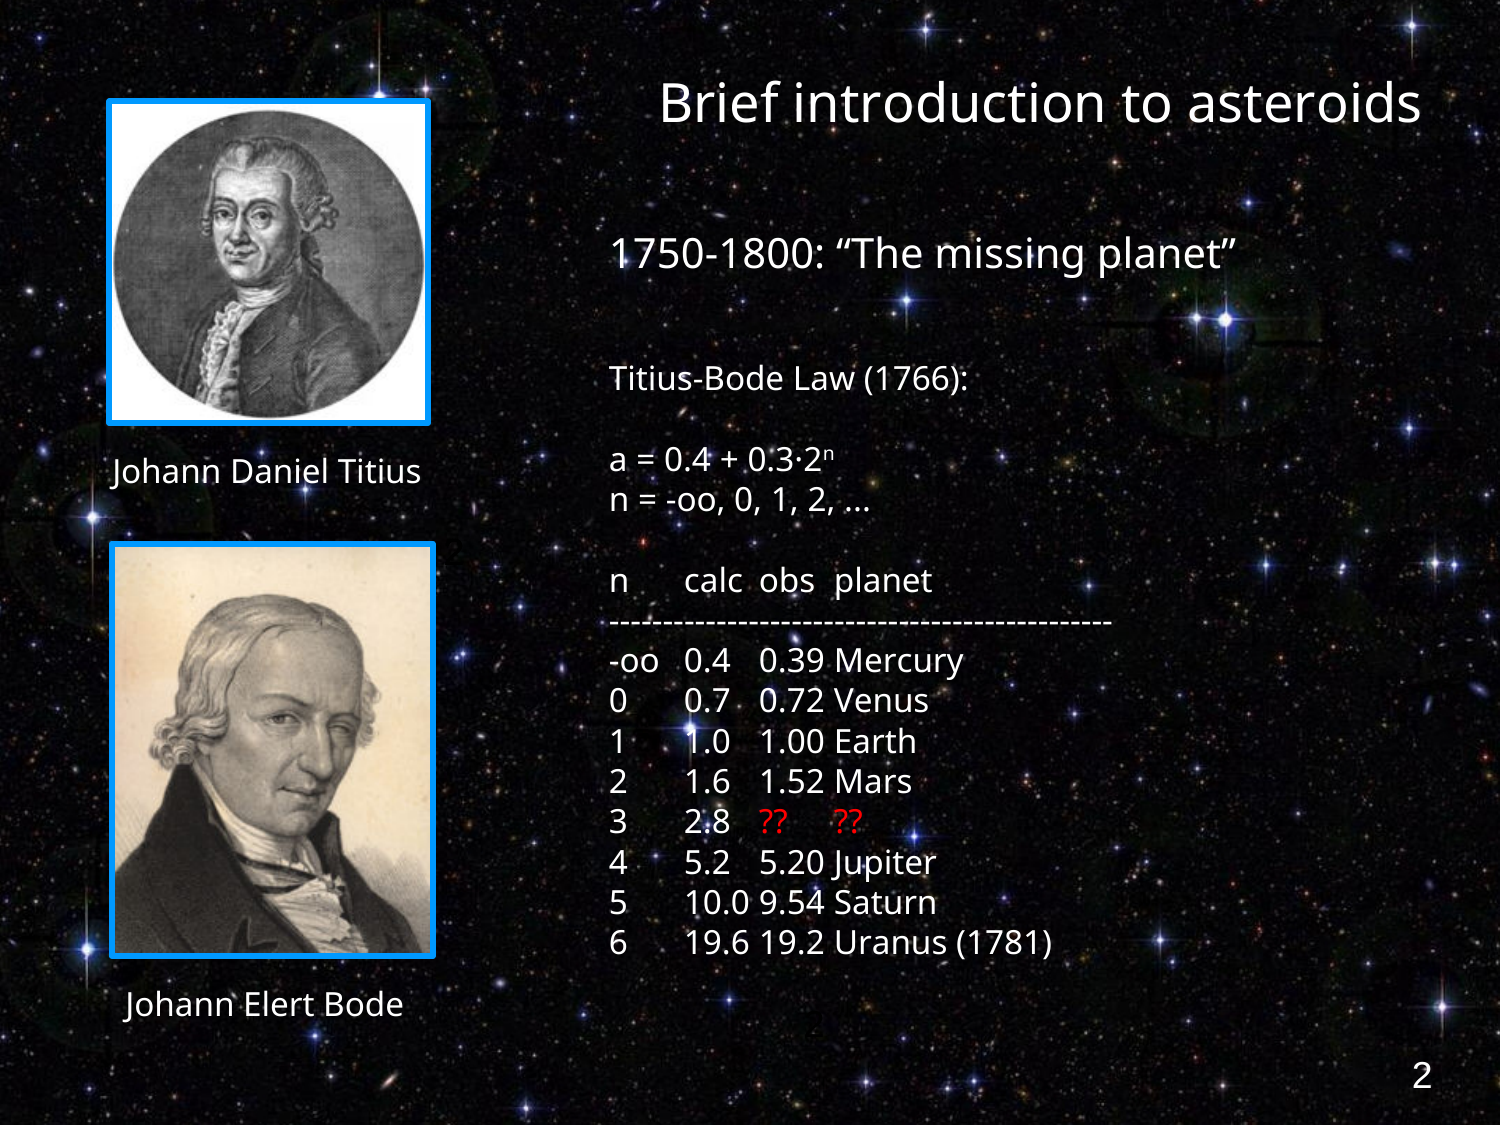

Brief introduction to asteroids
1750-1800: “The missing planet”
Titius-Bode Law (1766):
a = 0.4 + 0.3·2n
n = -oo, 0, 1, 2, ...
n	calc	obs	planet
-----------------------------------------------
-oo	0.4	0.39	Mercury
0	0.7	0.72	Venus
1	1.0	1.00	Earth
2	1.6	1.52	Mars
3	2.8	??	??
4	5.2	5.20	Jupiter
5	10.0	9.54	Saturn
6	19.6	19.2	Uranus (1781)
Johann Daniel Titius
Johann Elert Bode
2